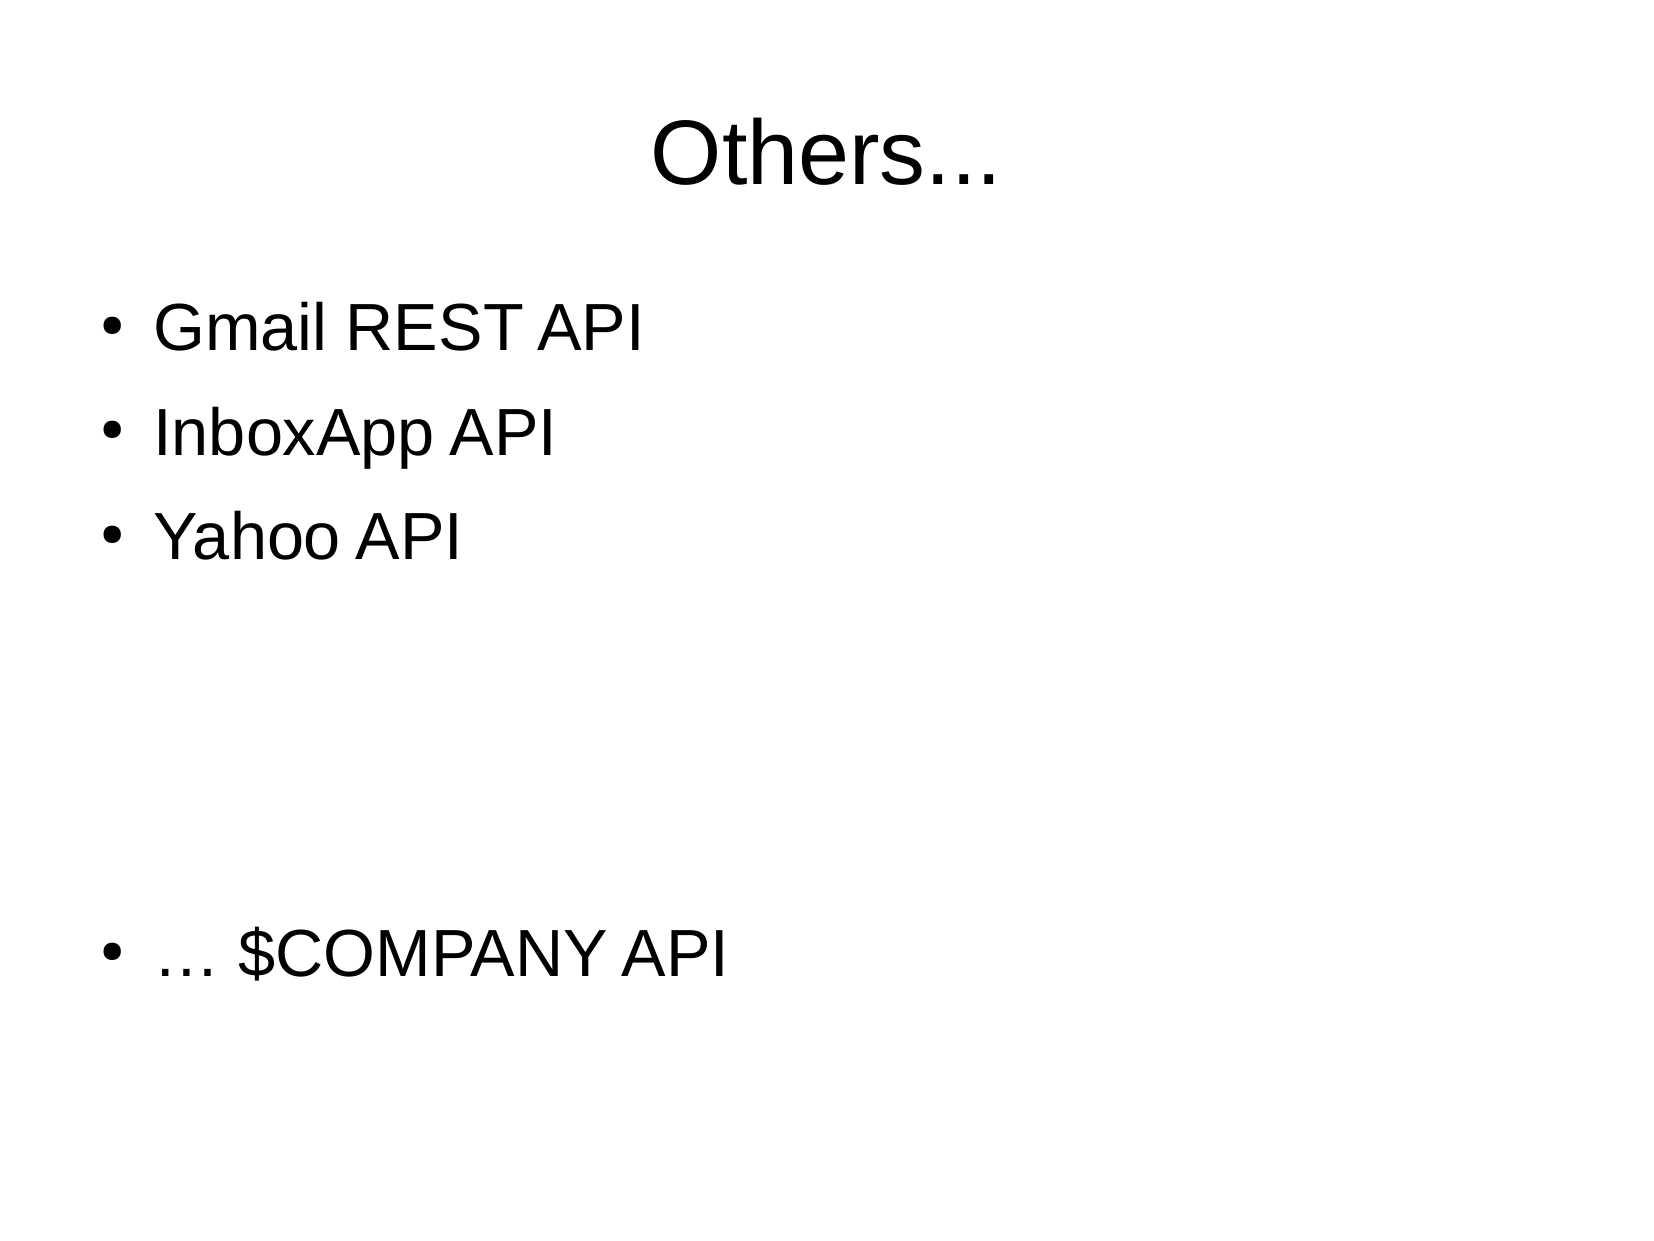

# Others...
Gmail REST API
InboxApp API
Yahoo API
… $COMPANY API